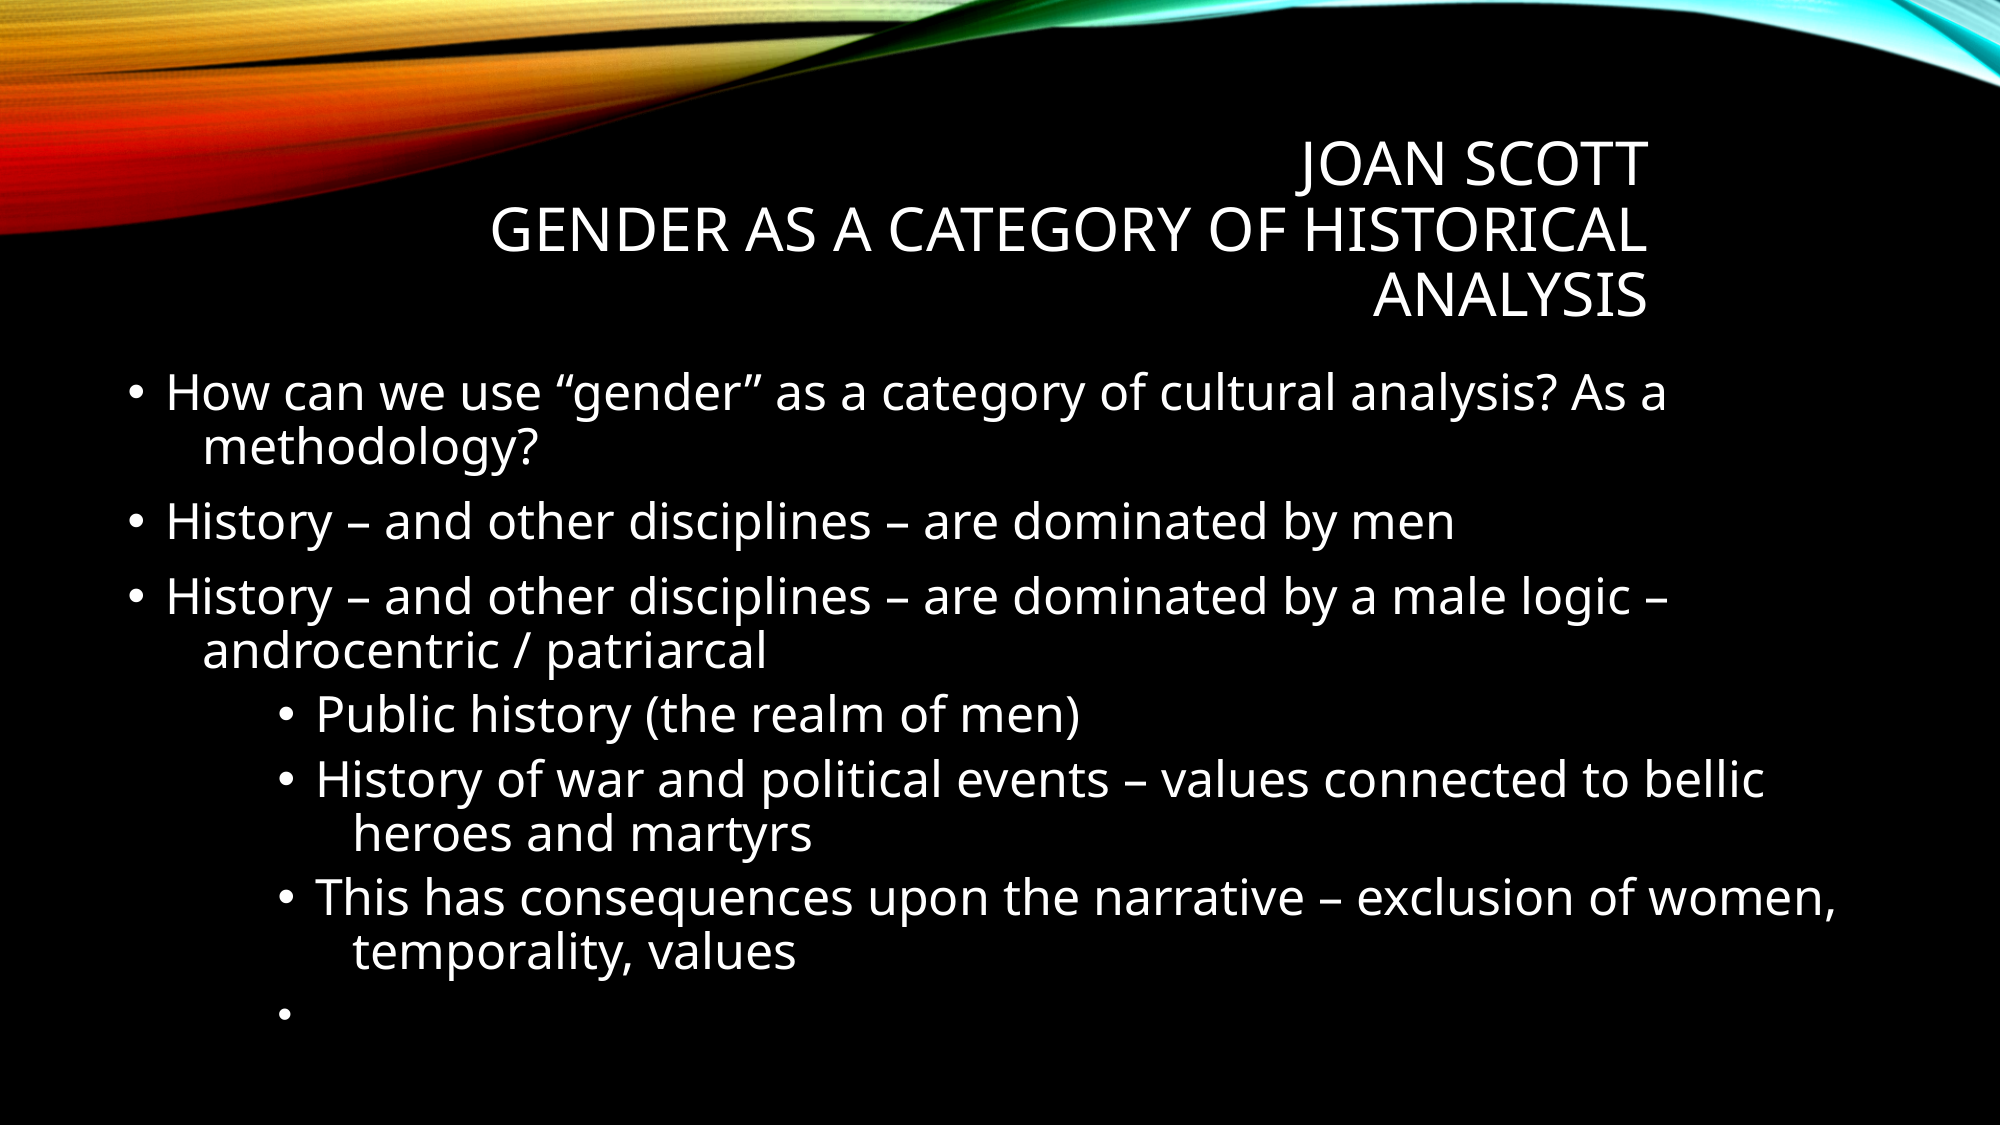

# Joan Scott Gender as a category of historical analysis
How can we use “gender” as a category of cultural analysis? As a methodology?
History – and other disciplines – are dominated by men
History – and other disciplines – are dominated by a male logic – androcentric / patriarcal
Public history (the realm of men)
History of war and political events – values connected to bellic heroes and martyrs
This has consequences upon the narrative – exclusion of women, temporality, values